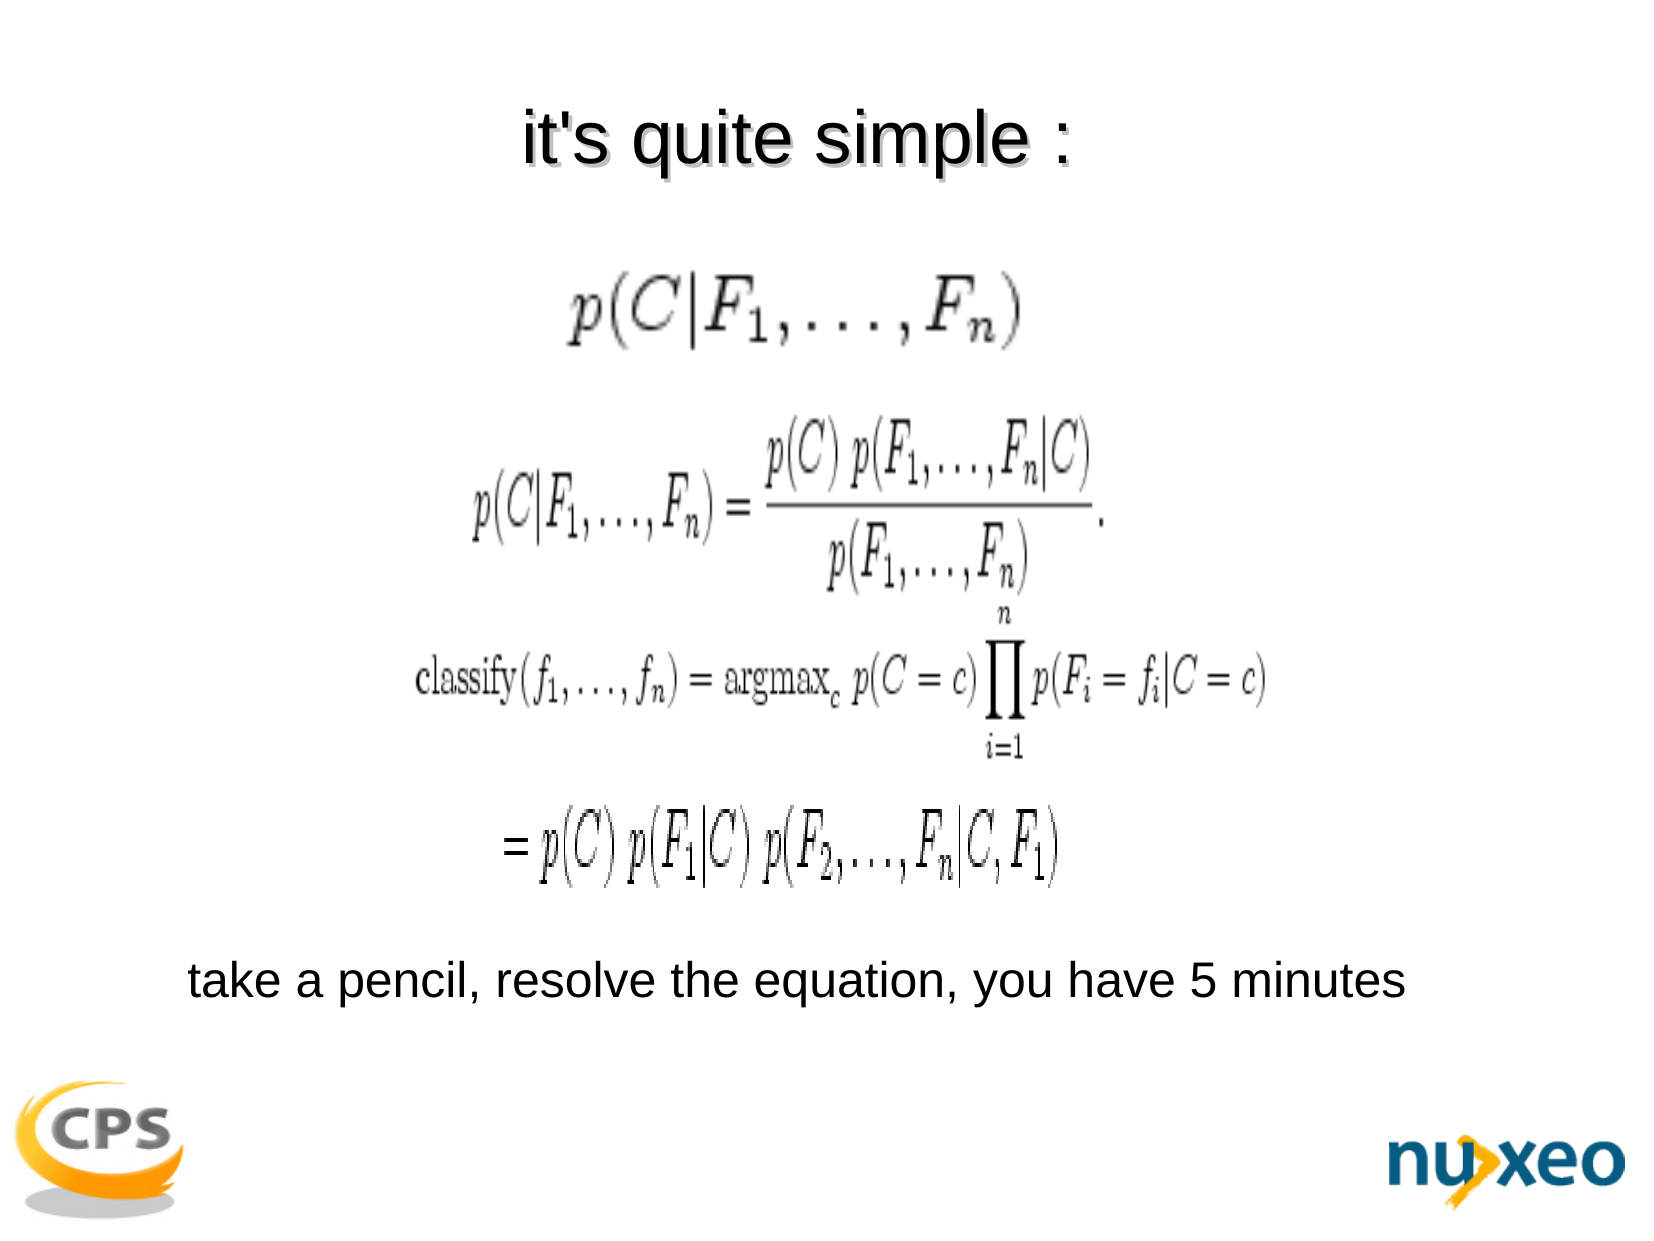

it's quite simple :
take a pencil, resolve the equation, you have 5 minutes